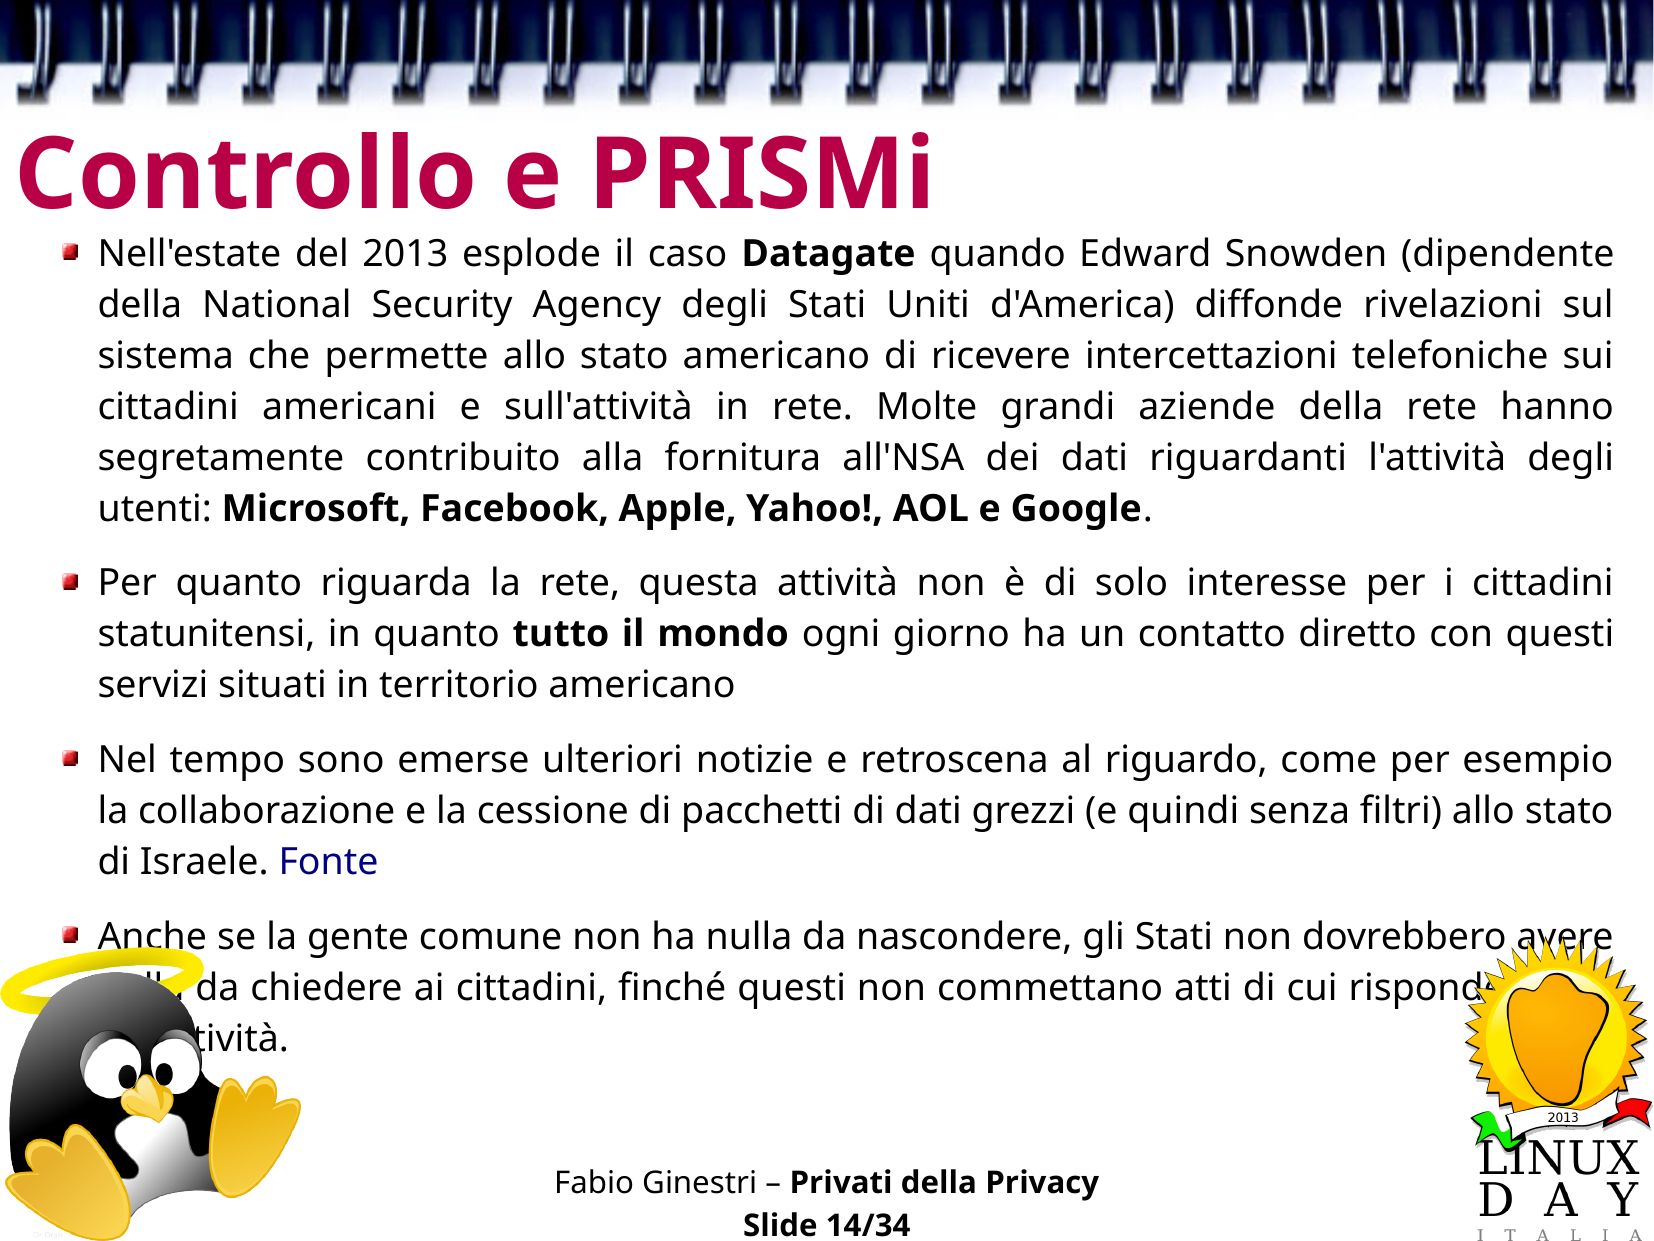

Controllo e PRISMi
Nell'estate del 2013 esplode il caso Datagate quando Edward Snowden (dipendente della National Security Agency degli Stati Uniti d'America) diffonde rivelazioni sul sistema che permette allo stato americano di ricevere intercettazioni telefoniche sui cittadini americani e sull'attività in rete. Molte grandi aziende della rete hanno segretamente contribuito alla fornitura all'NSA dei dati riguardanti l'attività degli utenti: Microsoft, Facebook, Apple, Yahoo!, AOL e Google.
Per quanto riguarda la rete, questa attività non è di solo interesse per i cittadini statunitensi, in quanto tutto il mondo ogni giorno ha un contatto diretto con questi servizi situati in territorio americano
Nel tempo sono emerse ulteriori notizie e retroscena al riguardo, come per esempio la collaborazione e la cessione di pacchetti di dati grezzi (e quindi senza filtri) allo stato di Israele. Fonte
Anche se la gente comune non ha nulla da nascondere, gli Stati non dovrebbero avere nulla da chiedere ai cittadini, finché questi non commettano atti di cui rispondere alla collettività.
Fabio Ginestri – Privati della Privacy
Slide /34